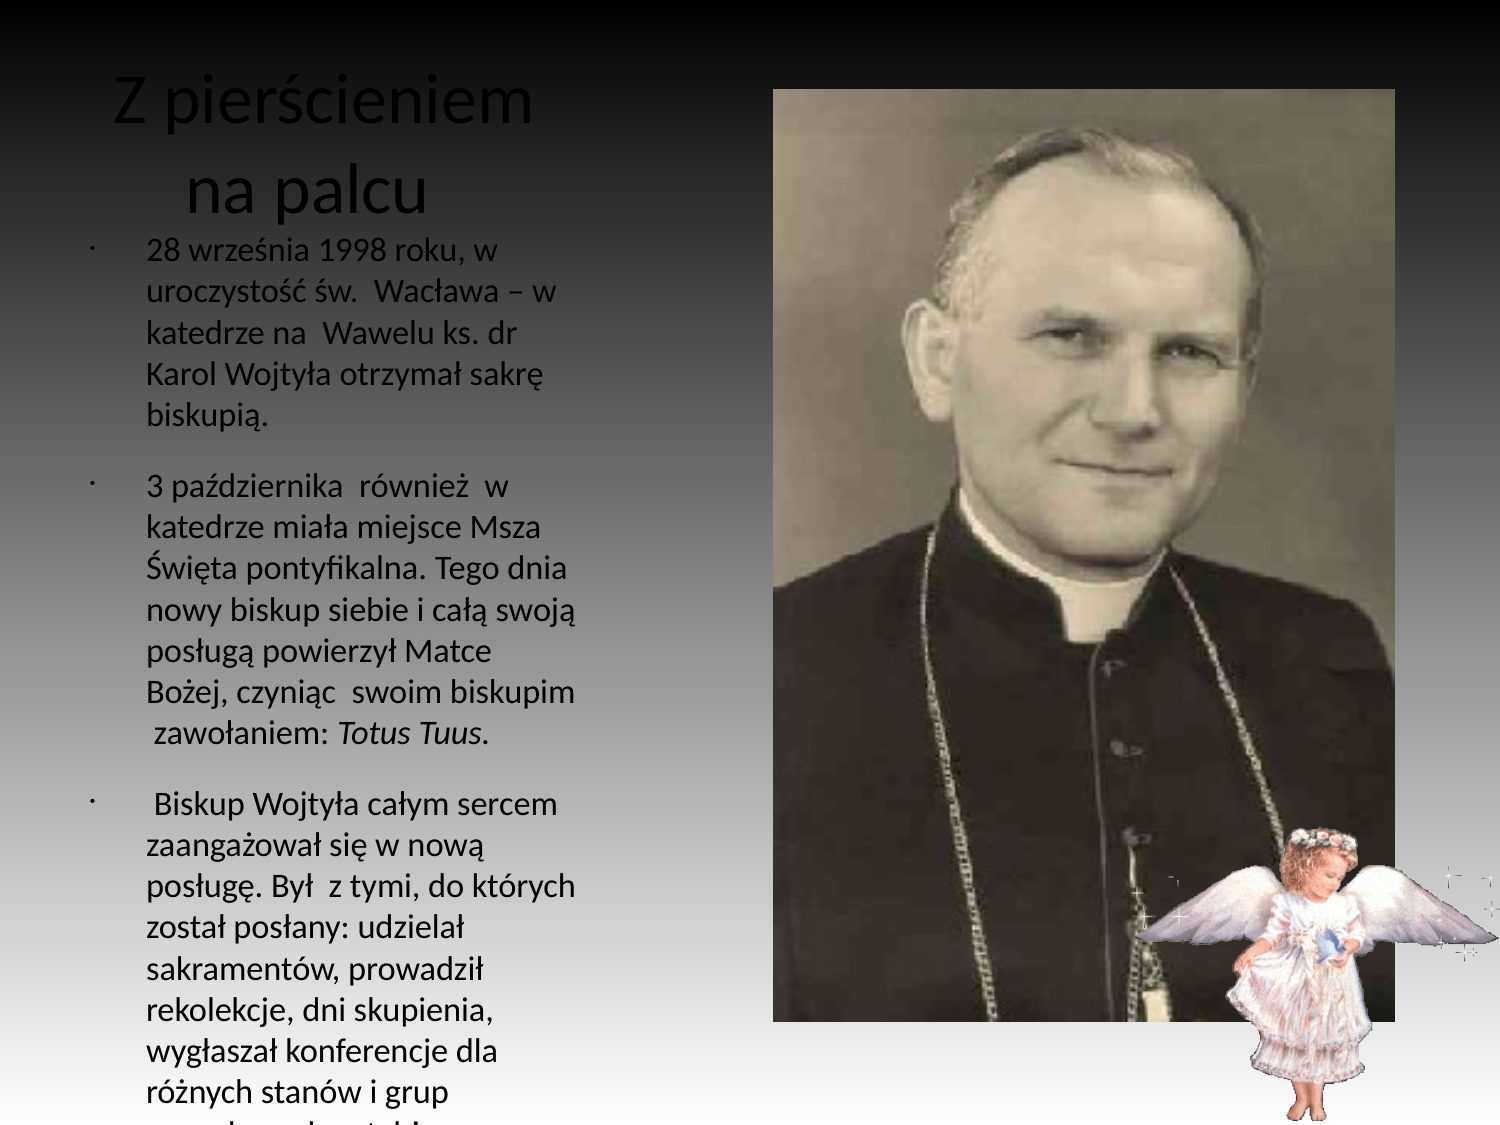

# Z pierścieniem na palcu
28 września 1998 roku, w uroczystość św. Wacława – w katedrze na Wawelu ks. dr Karol Wojtyła otrzymał sakrę biskupią.
3 października również w katedrze miała miejsce Msza Święta pontyfikalna. Tego dnia nowy biskup siebie i całą swoją posługą powierzył Matce Bożej, czyniąc swoim biskupim zawołaniem: Totus Tuus.
 Biskup Wojtyła całym sercem zaangażował się w nową posługę. Był z tymi, do których został posłany: udzielał sakramentów, prowadził rekolekcje, dni skupienia, wygłaszał konferencje dla różnych stanów i grup zawodowych, a także wizytował parafie i odwiedzał najciężej chorych w ich domach.